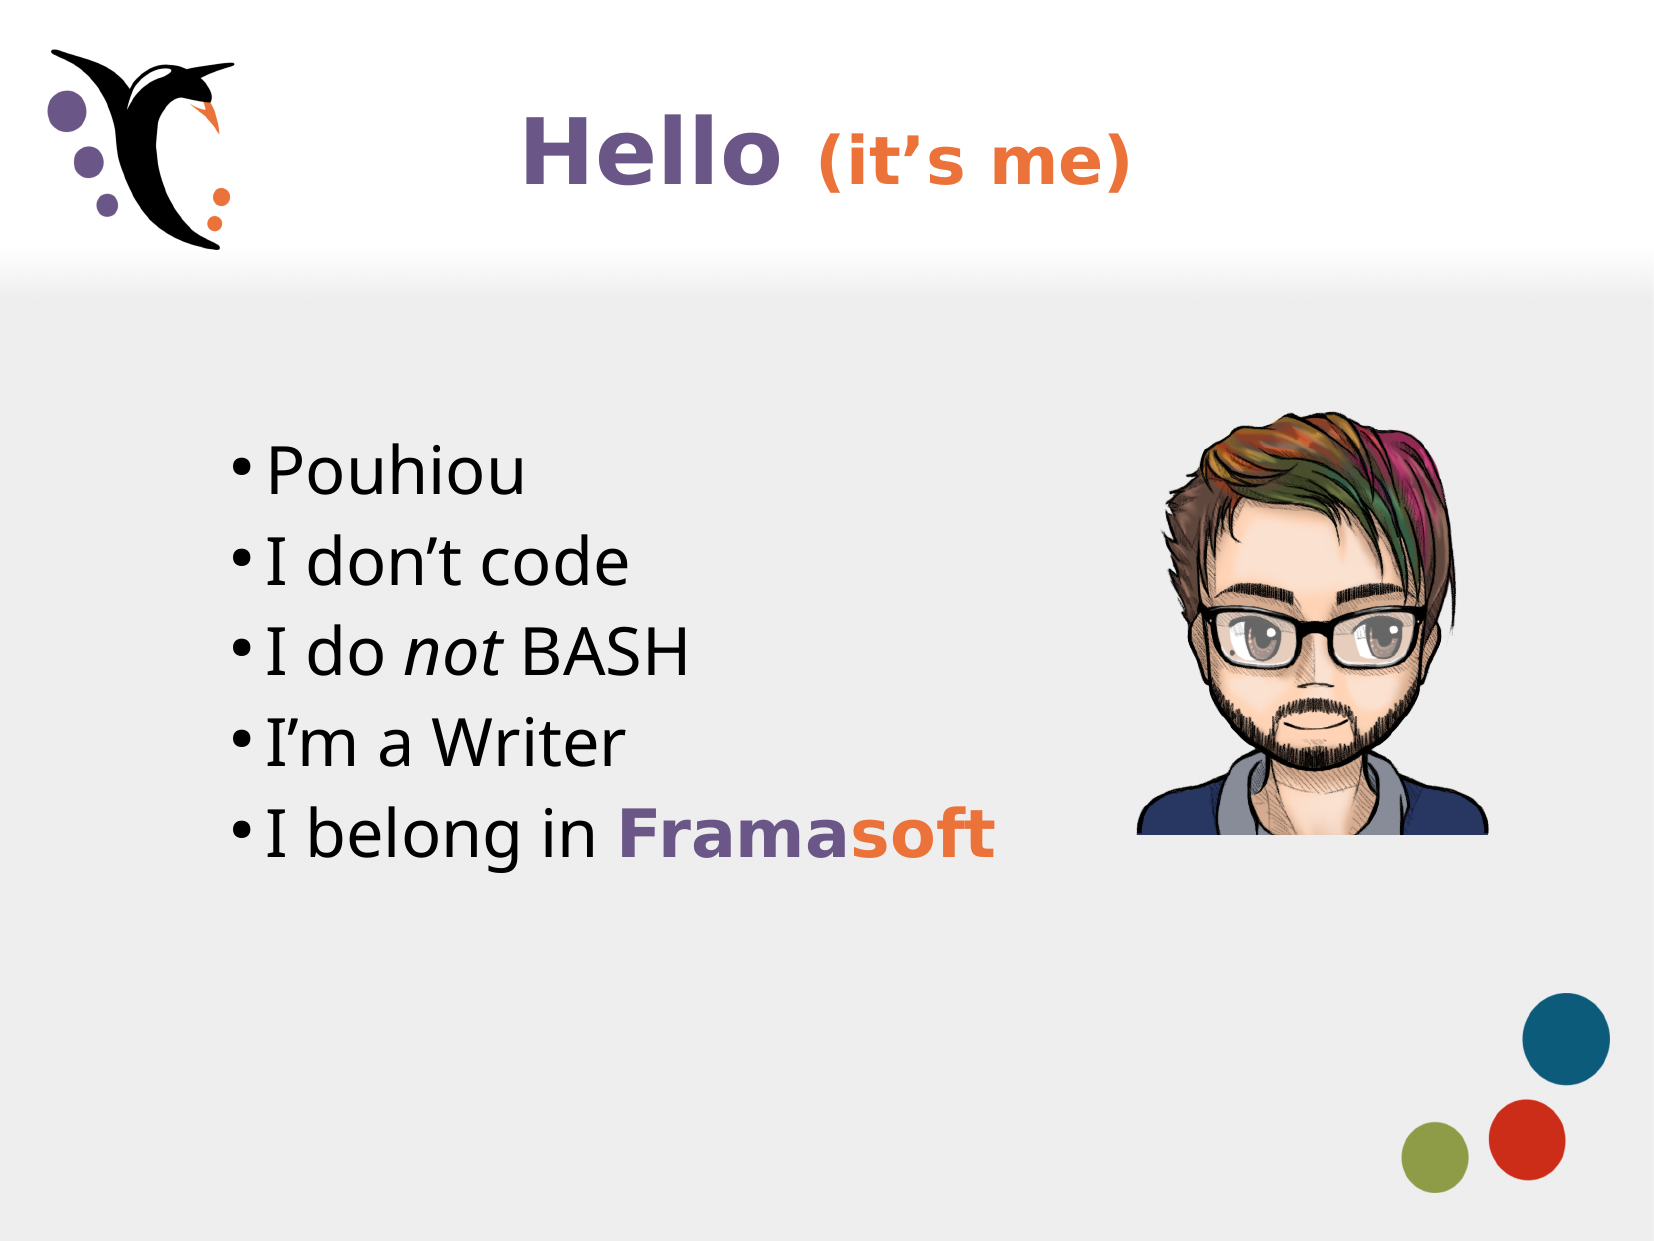

# Hello (it’s me)
Pouhiou
I don’t code
I do not BASH
I’m a Writer
I belong in Framasoft